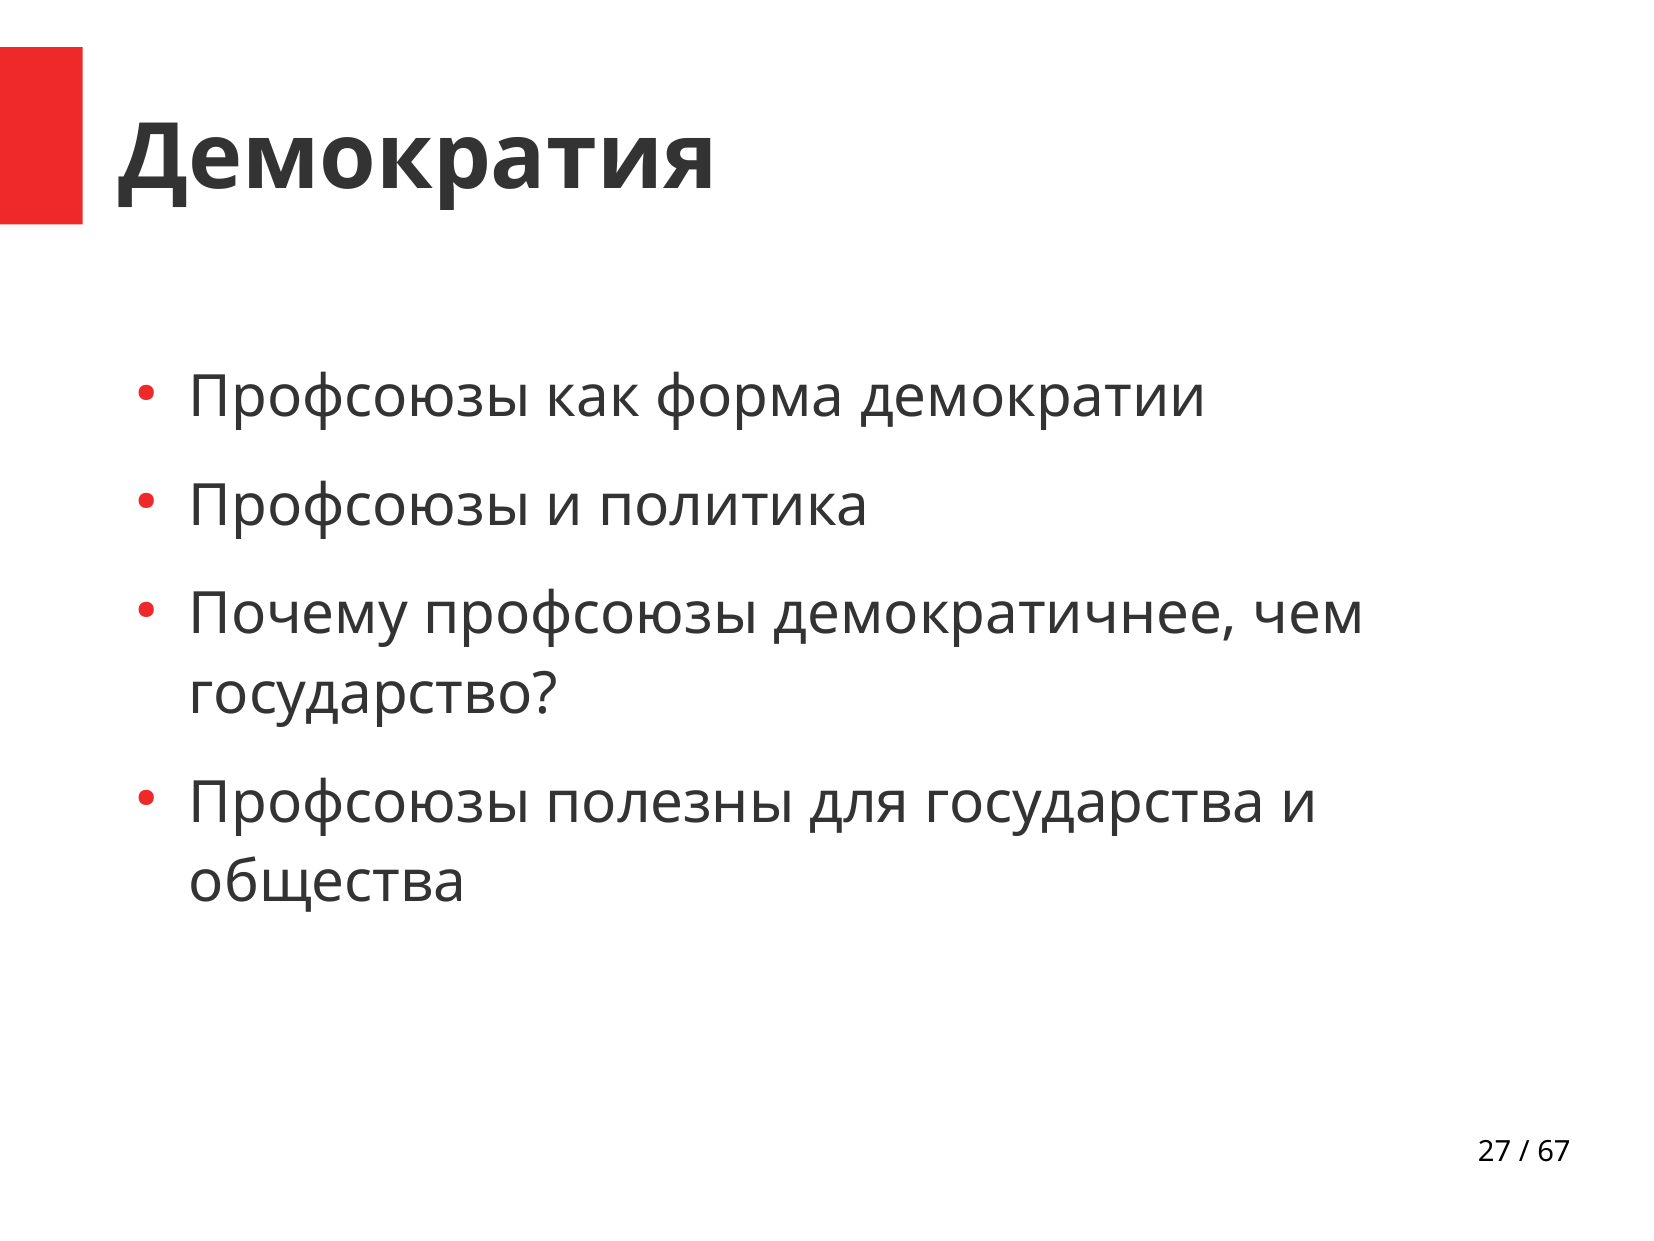

# Демократия
Профсоюзы как форма демократии
Профсоюзы и политика
Почему профсоюзы демократичнее, чем государство?
Профсоюзы полезны для государства и общества
27